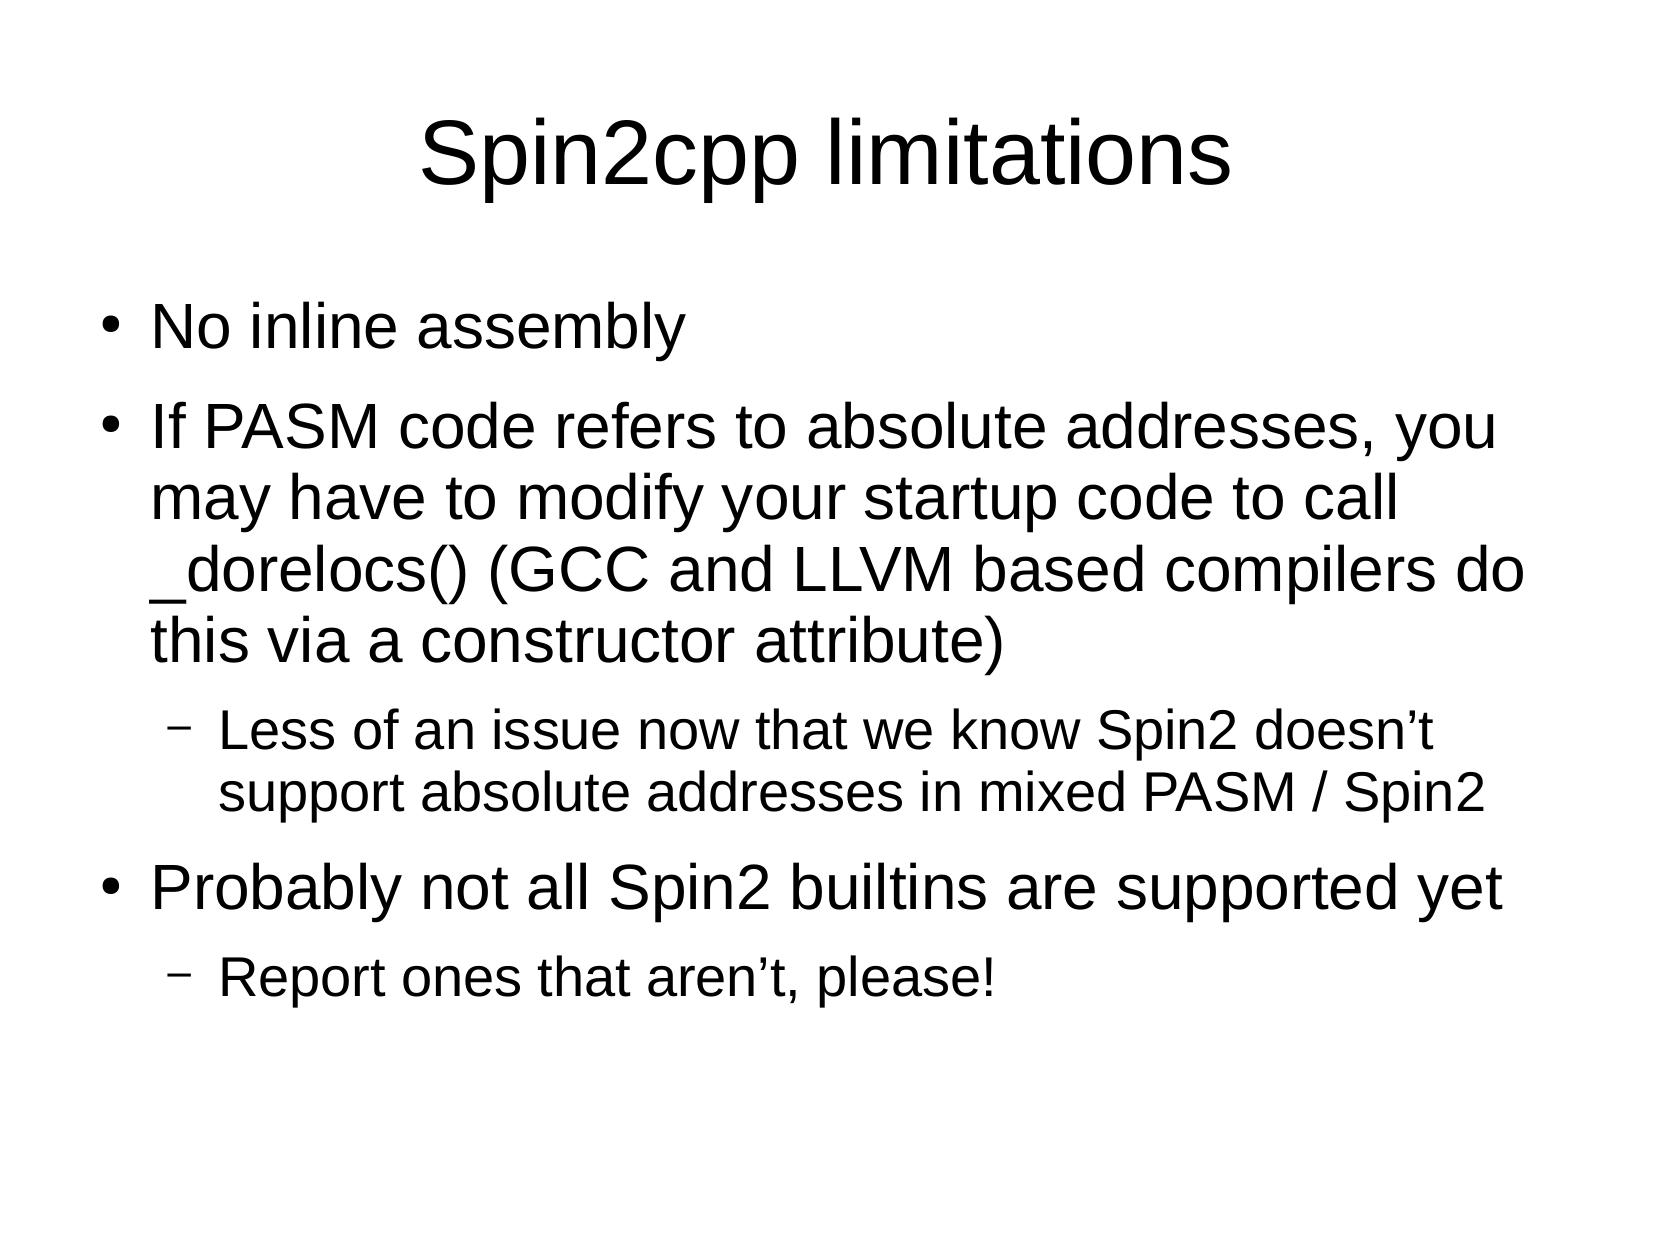

# Spin2cpp limitations
No inline assembly
If PASM code refers to absolute addresses, you may have to modify your startup code to call _dorelocs() (GCC and LLVM based compilers do this via a constructor attribute)
Less of an issue now that we know Spin2 doesn’t support absolute addresses in mixed PASM / Spin2
Probably not all Spin2 builtins are supported yet
Report ones that aren’t, please!